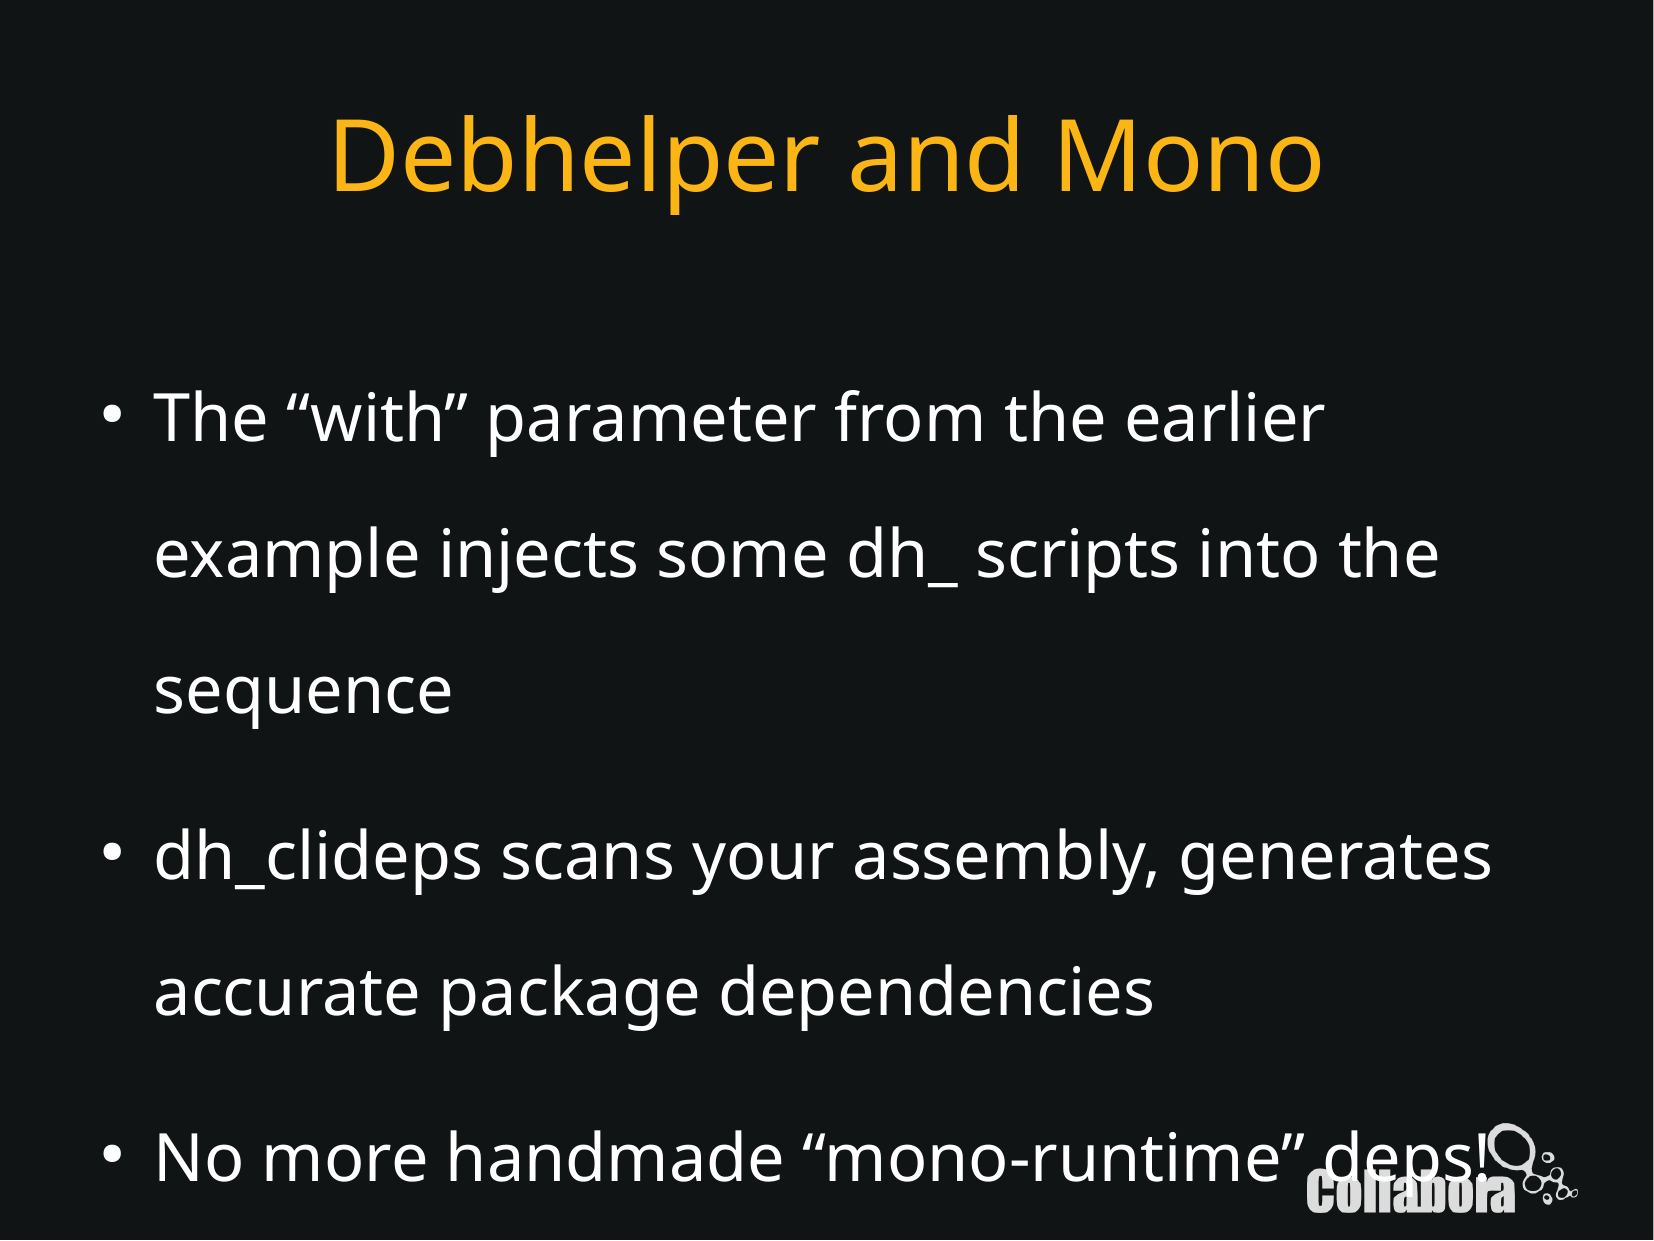

# Debhelper and Mono
The “with” parameter from the earlier example injects some dh_ scripts into the sequence
dh_clideps scans your assembly, generates accurate package dependencies
No more handmade “mono-runtime” deps!